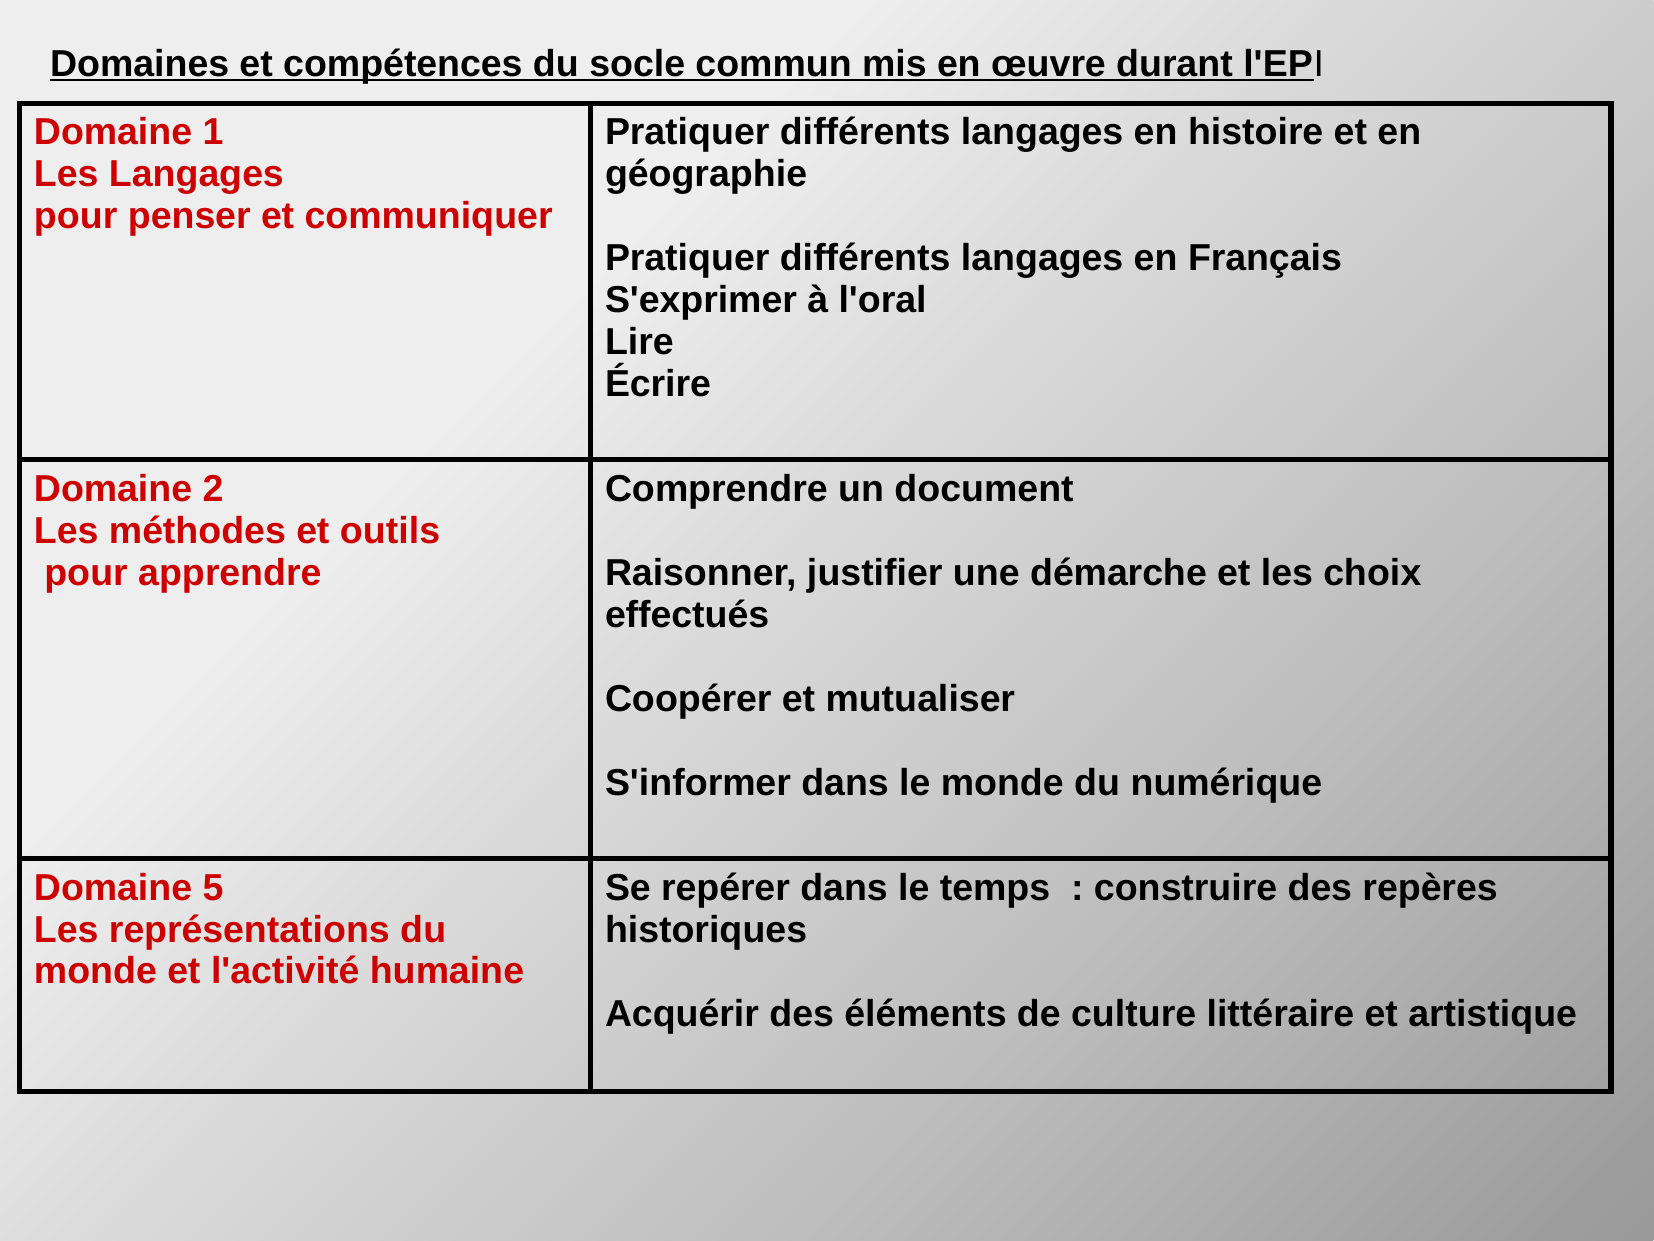

Domaines et compétences du socle commun mis en œuvre durant l'EPI
| Domaine 1 Les Langages pour penser et communiquer | Pratiquer différents langages en histoire et en géographie Pratiquer différents langages en Français S'exprimer à l'oral Lire Écrire |
| --- | --- |
| Domaine 2 Les méthodes et outils pour apprendre | Comprendre un document Raisonner, justifier une démarche et les choix effectués Coopérer et mutualiser S'informer dans le monde du numérique |
| Domaine 5 Les représentations du monde et l'activité humaine | Se repérer dans le temps  : construire des repères historiques Acquérir des éléments de culture littéraire et artistique |